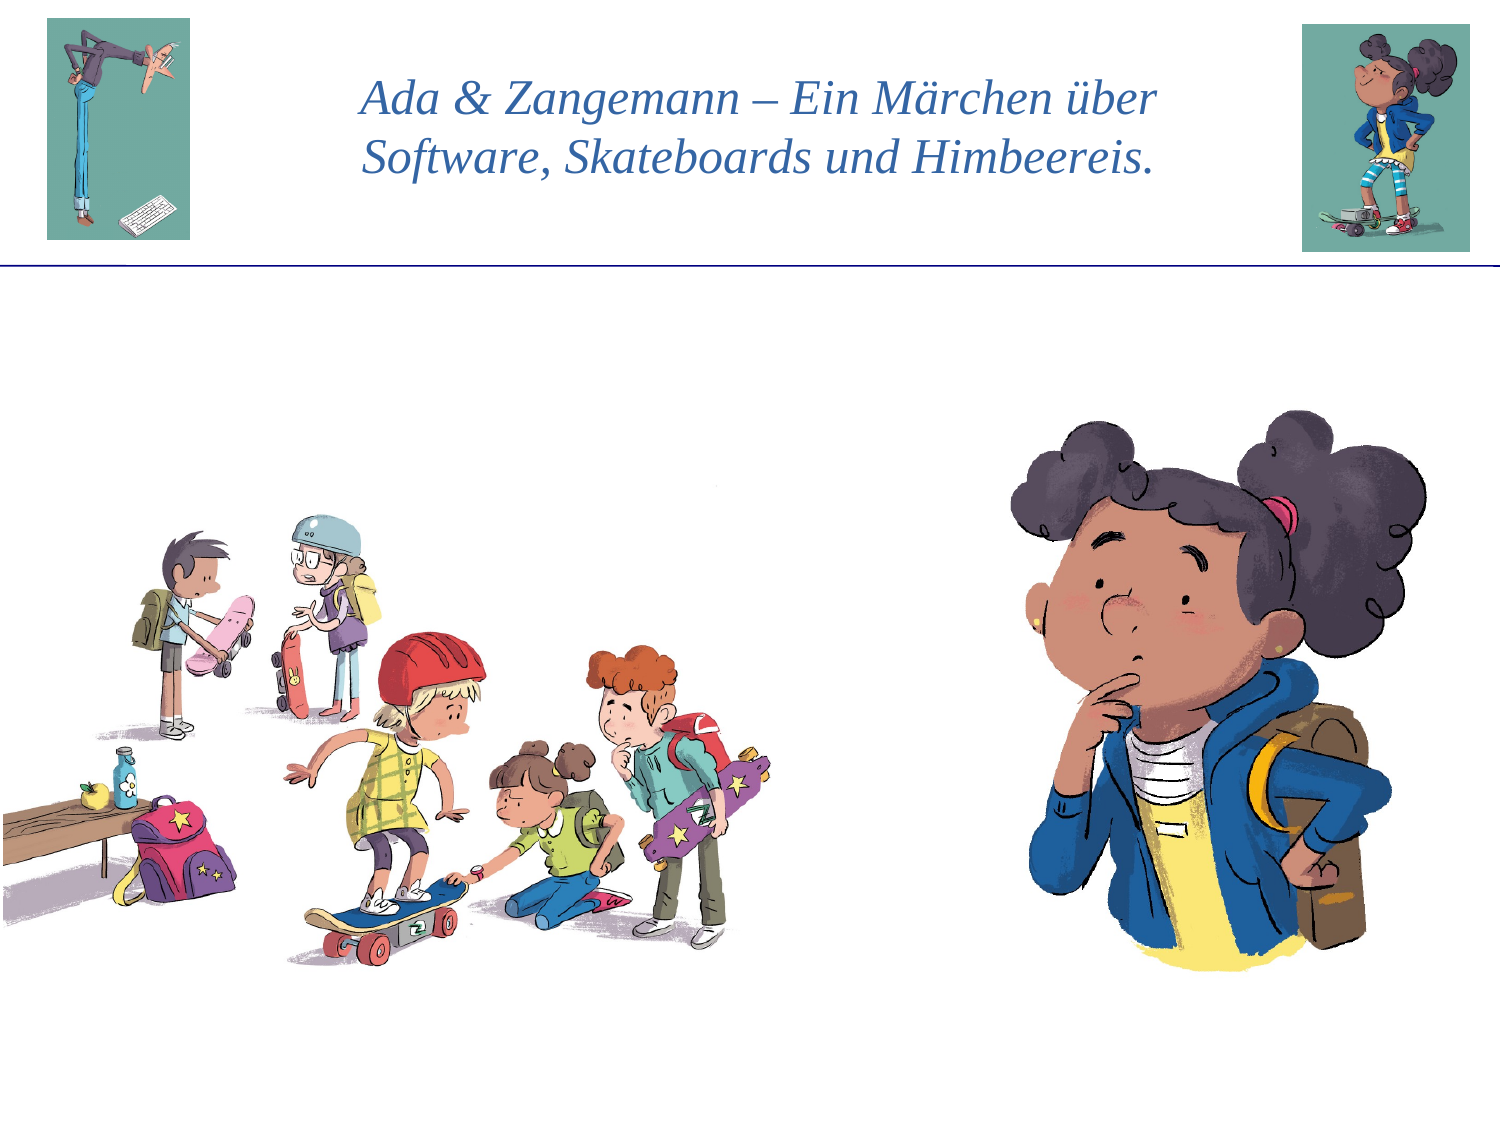

Ada & Zangemann – Ein Märchen über Software, Skateboards und Himbeereis.